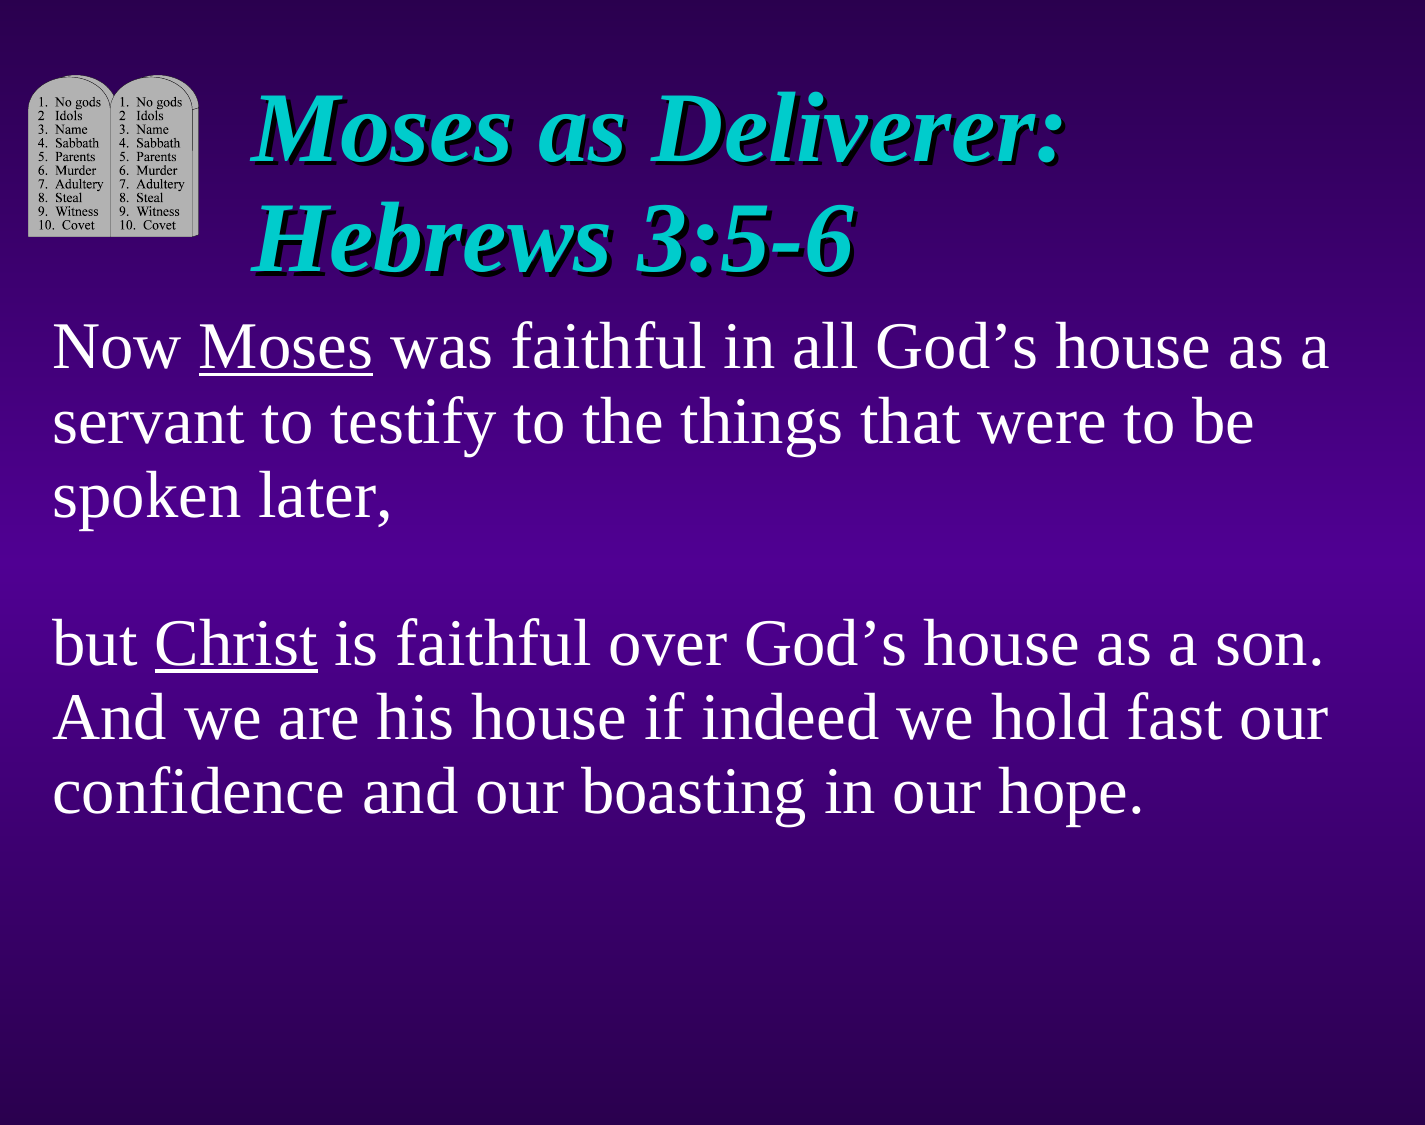

# Moses as Deliverer: Hebrews 3:5-6
Now Moses was faithful in all God’s house as a servant to testify to the things that were to be spoken later,
but Christ is faithful over God’s house as a son. And we are his house if indeed we hold fast our confidence and our boasting in our hope.